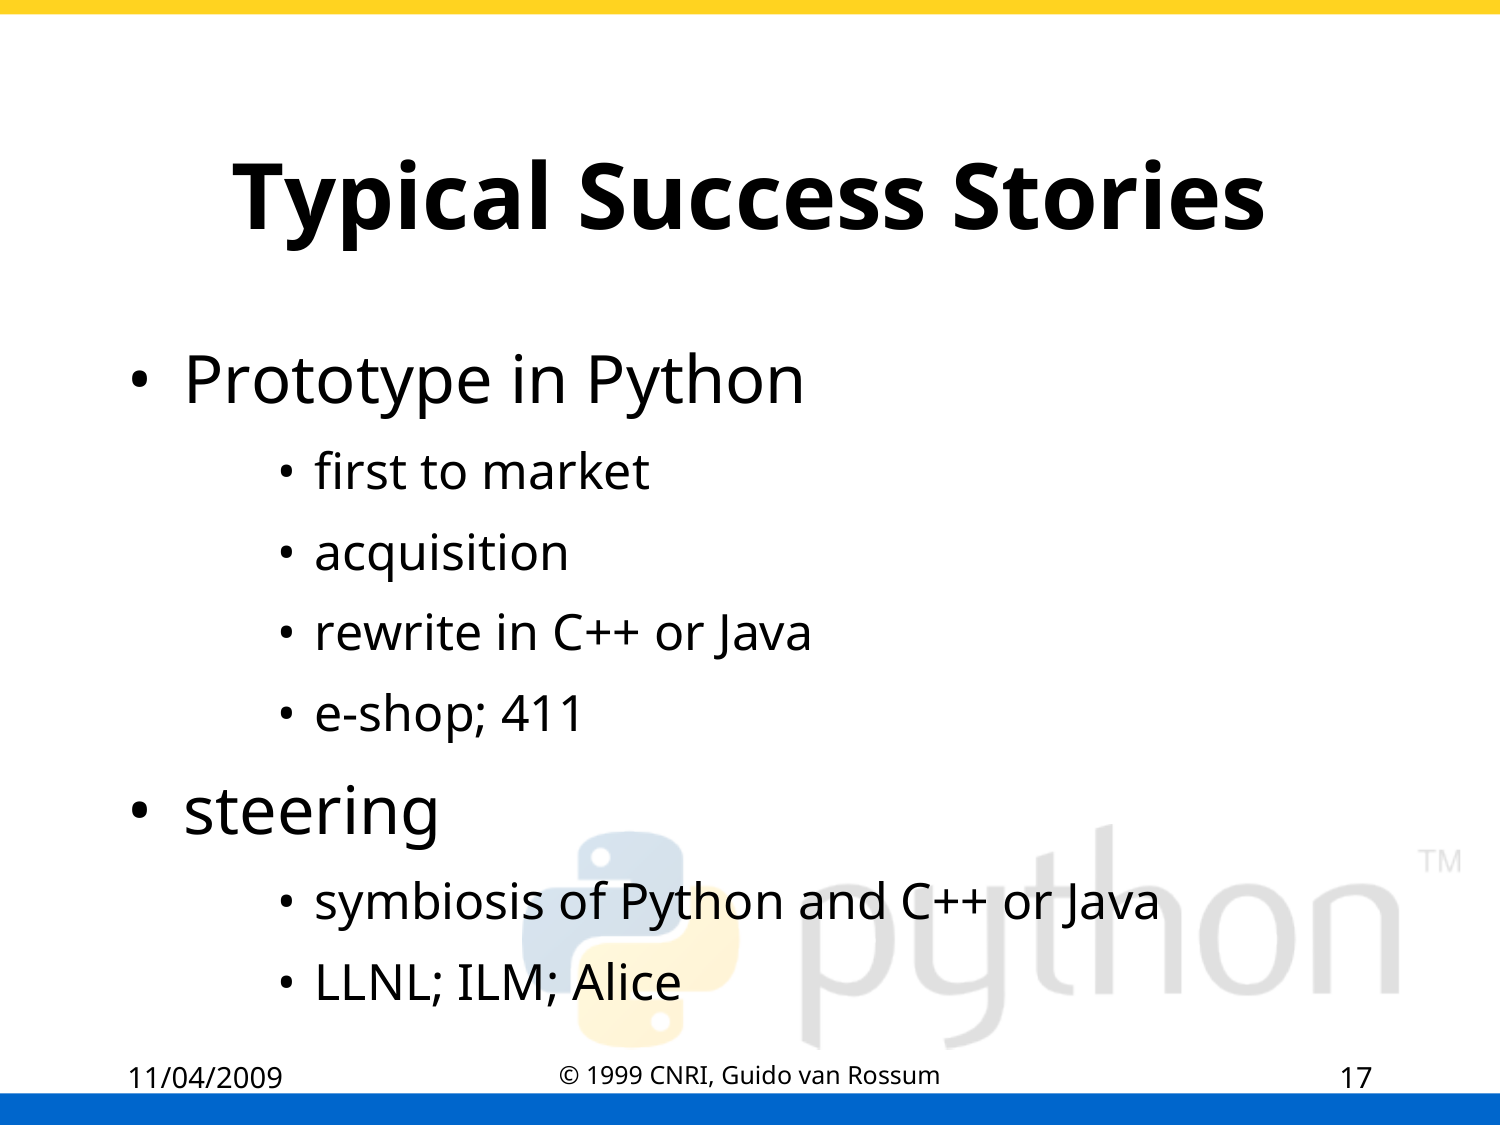

# Typical Success Stories
Prototype in Python
first to market
acquisition
rewrite in C++ or Java
e-shop; 411
steering
symbiosis of Python and C++ or Java
LLNL; ILM; Alice
11/04/2009
© 1999 CNRI, Guido van Rossum
17